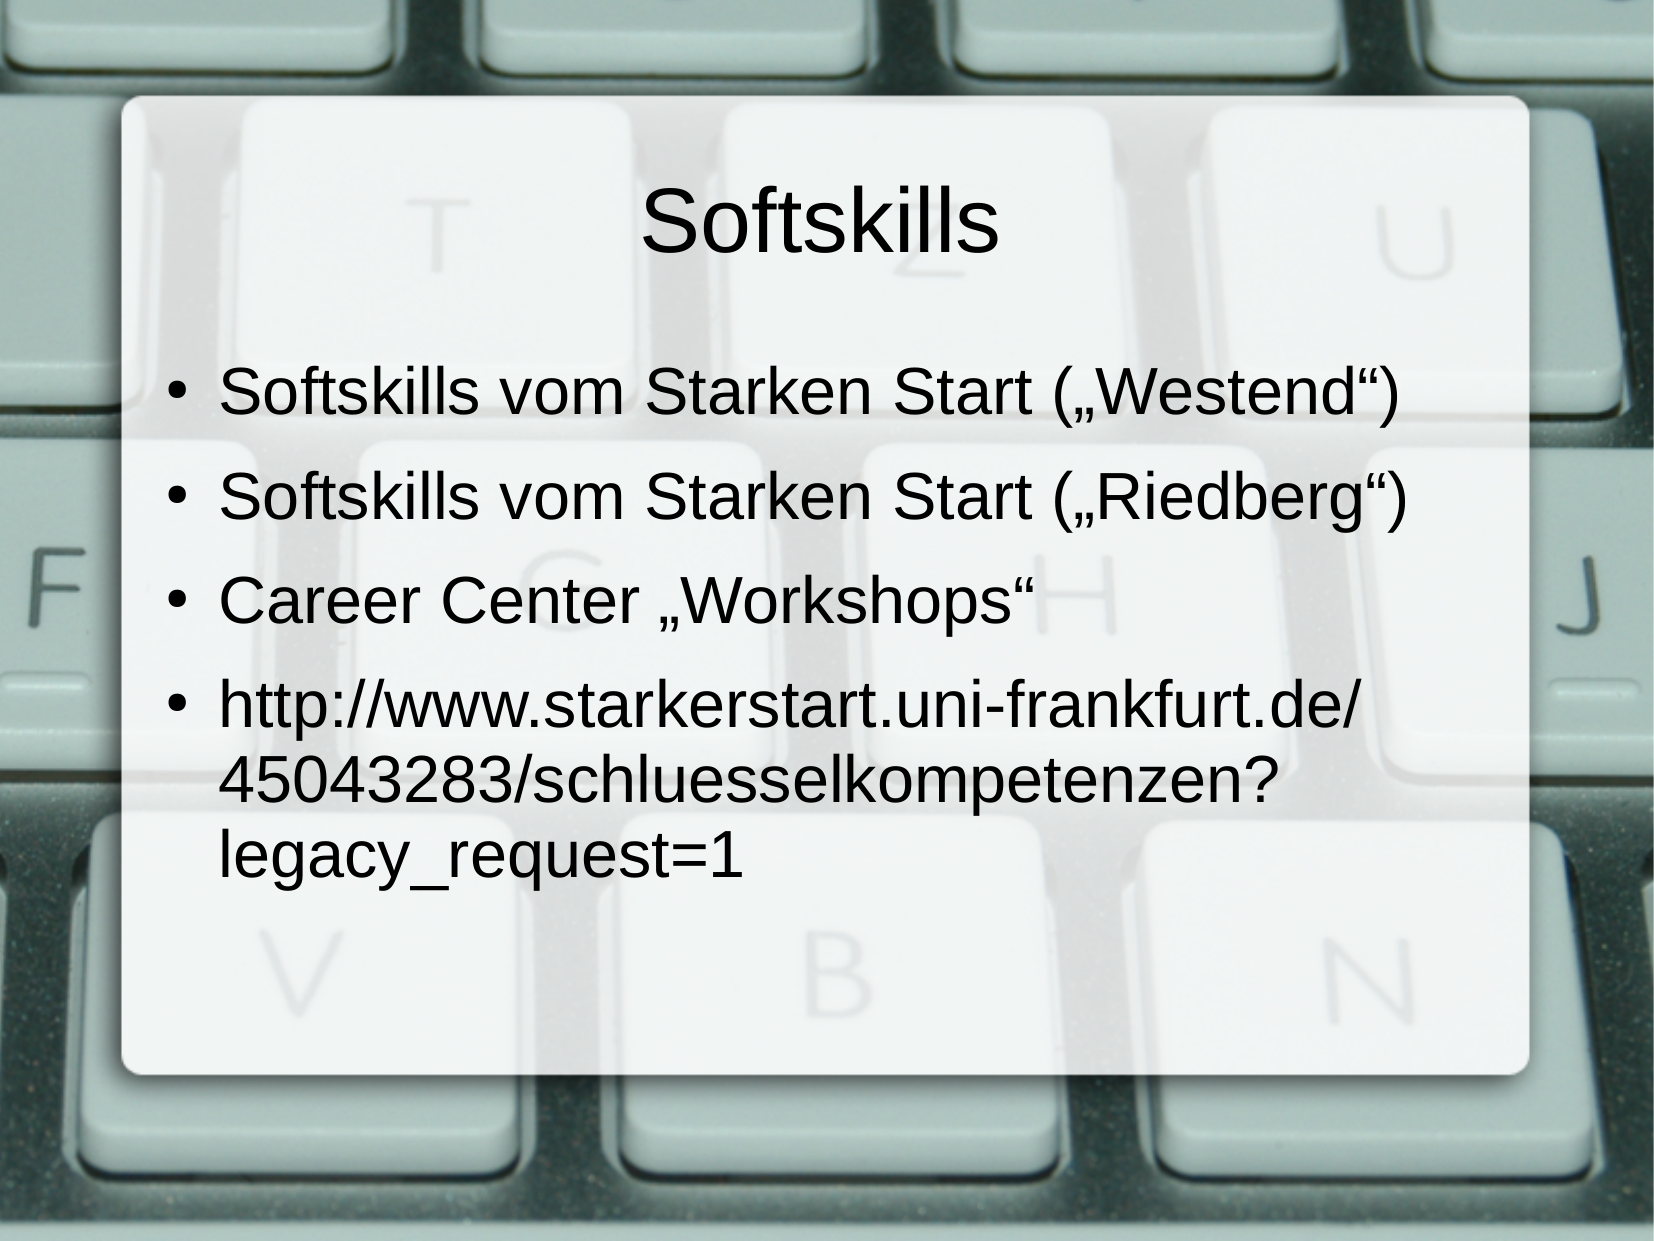

# Softskills
Softskills vom Starken Start („Westend“)
Softskills vom Starken Start („Riedberg“)
Career Center „Workshops“
http://www.starkerstart.uni-frankfurt.de/45043283/schluesselkompetenzen?legacy_request=1